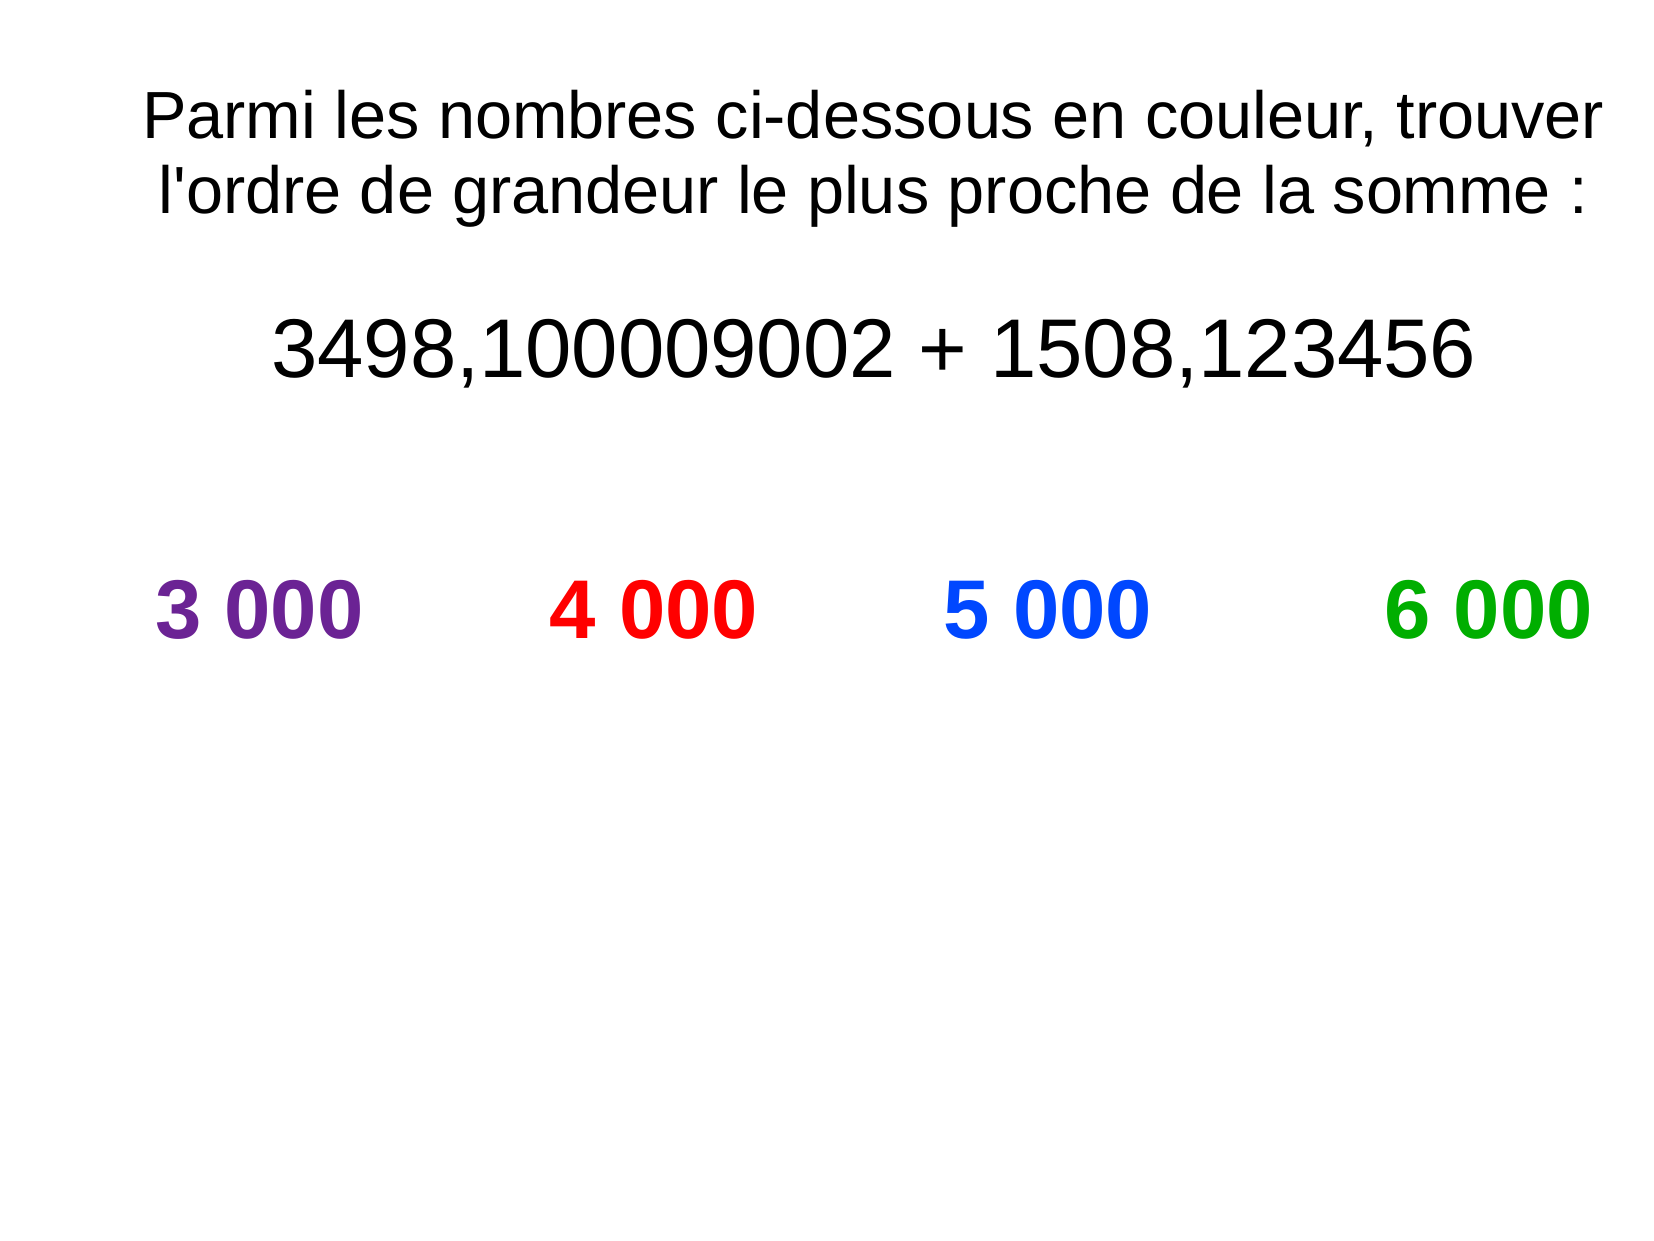

# Parmi les nombres ci-dessous en couleur, trouver l'ordre de grandeur le plus proche de la somme :
3498,100009002 + 1508,123456
3 000 4 000 5 000 6 000